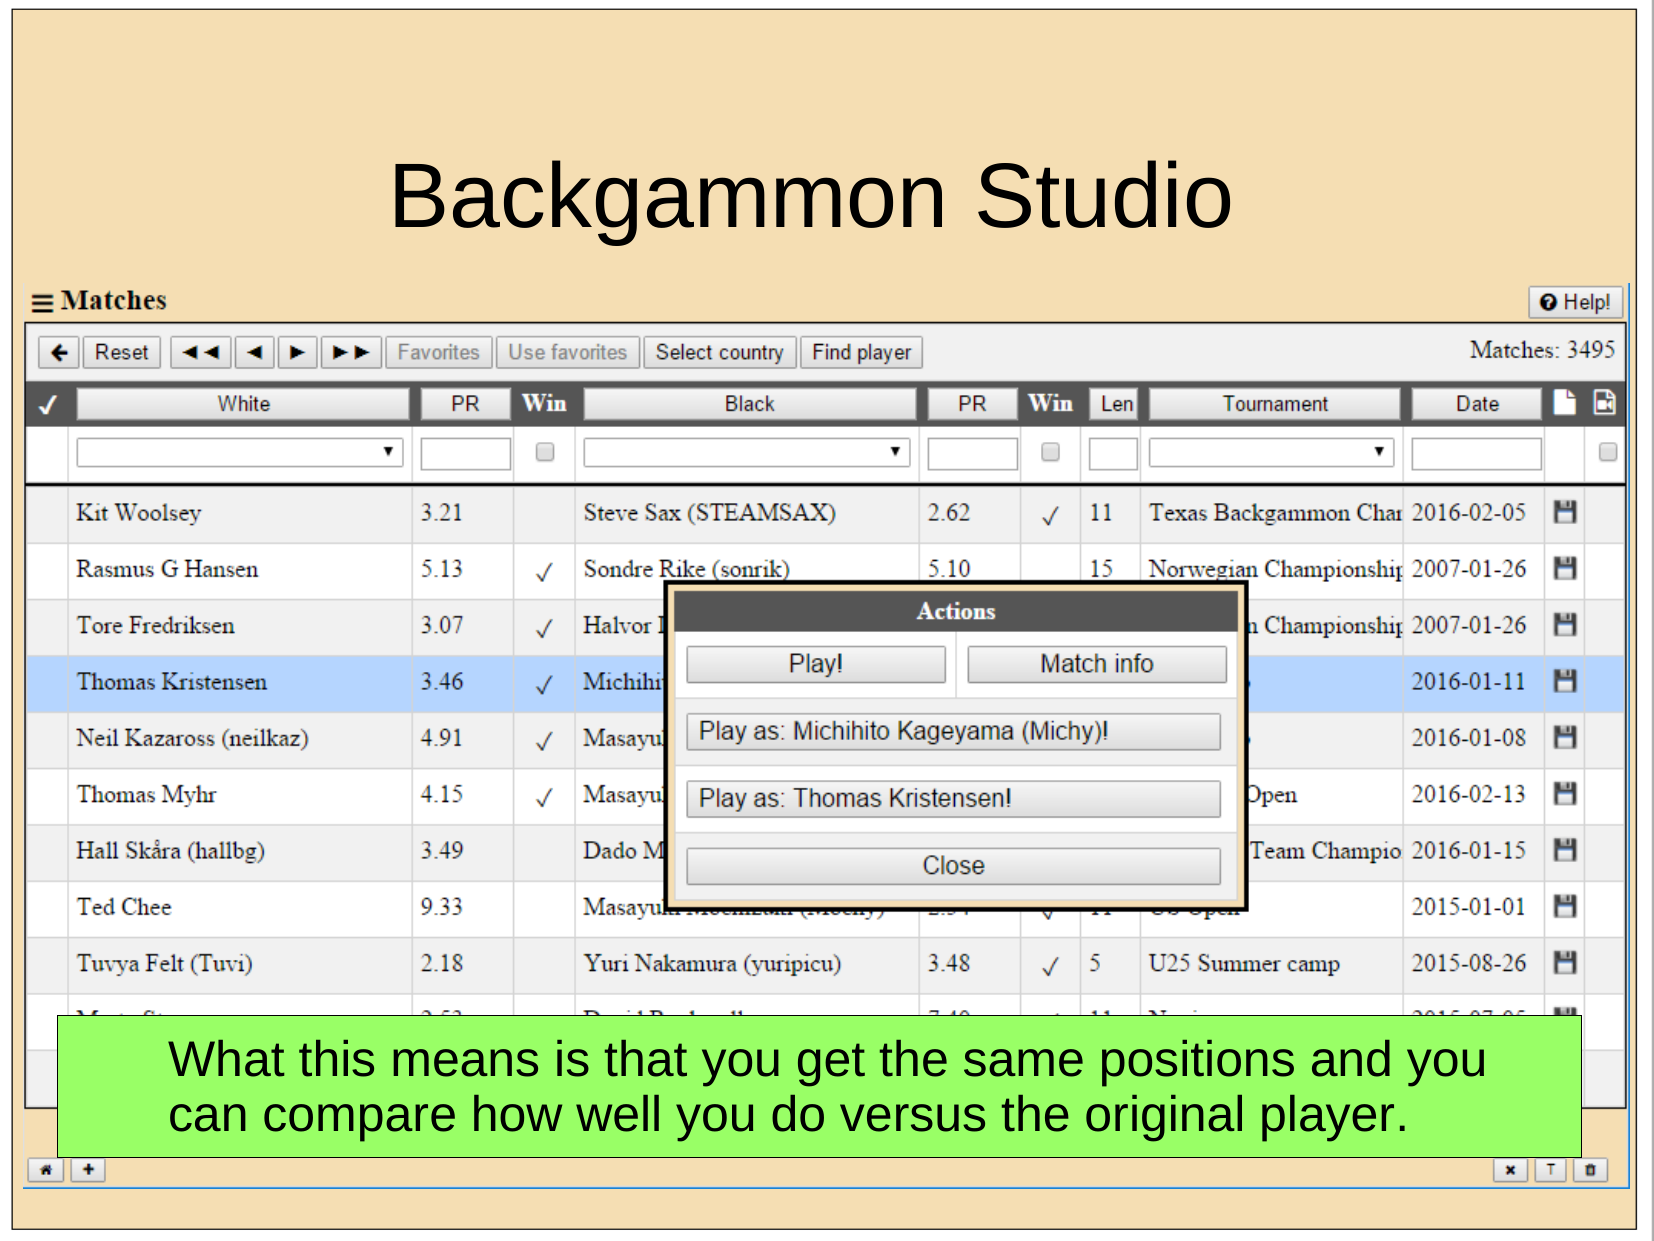

# Backgammon Studio
What this means is that you get the same positions and you
can compare how well you do versus the original player.